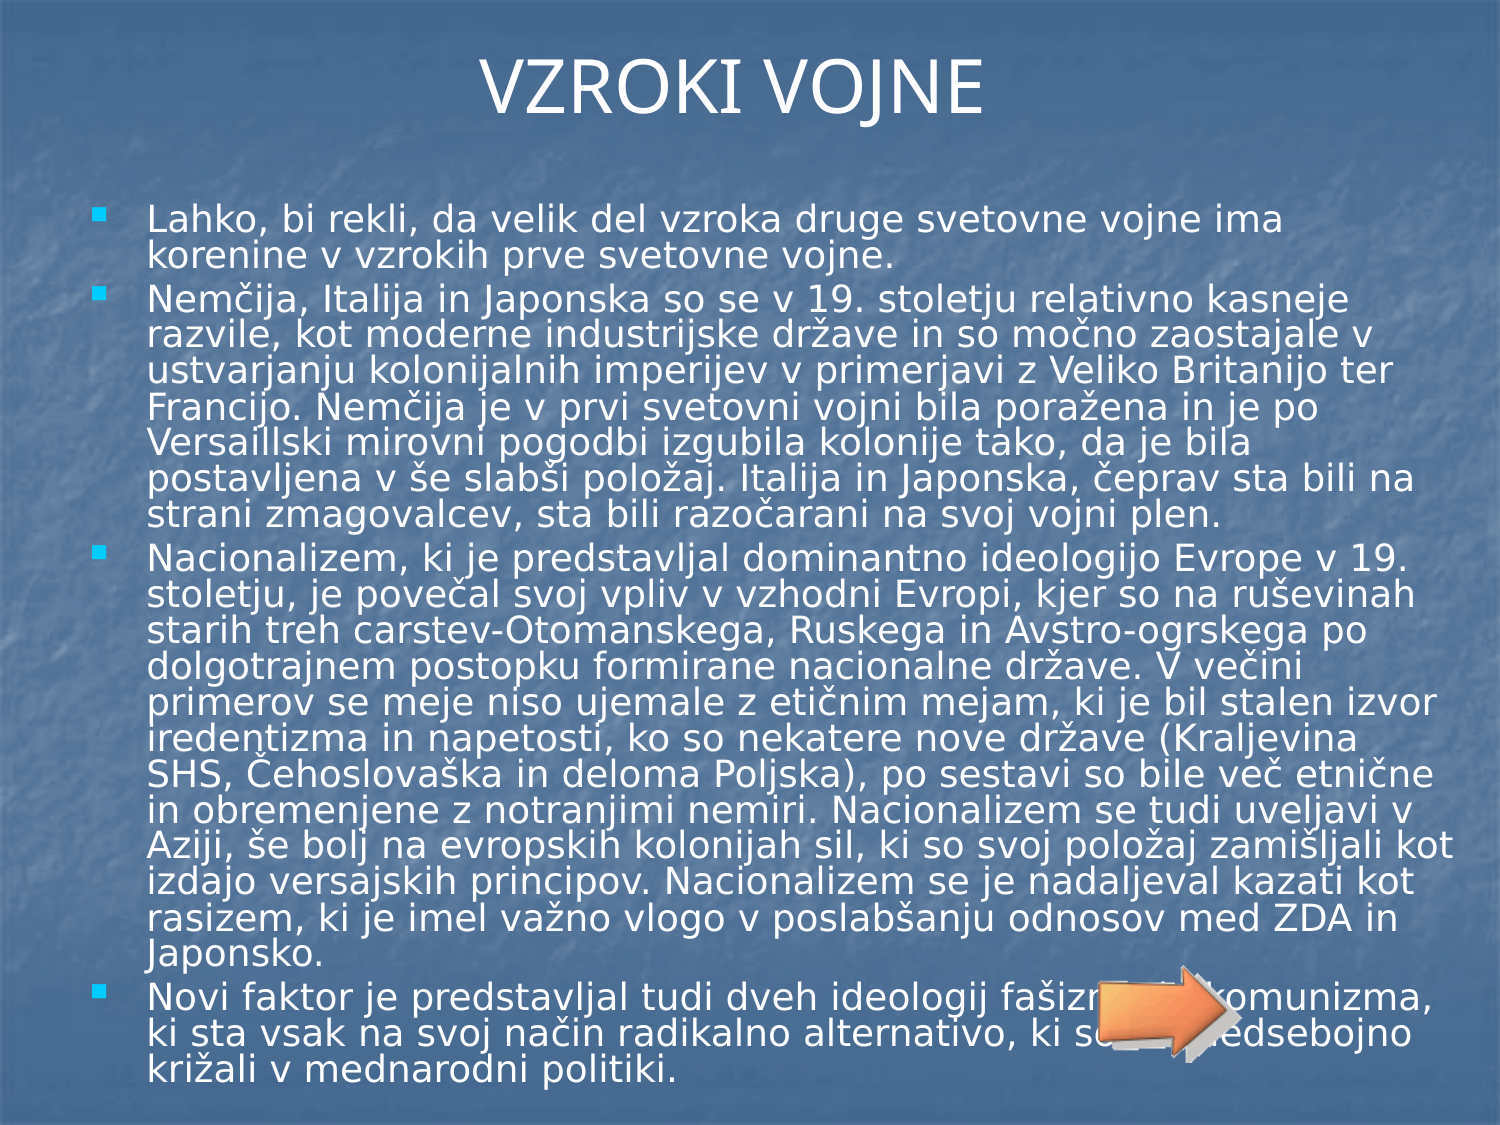

VZROKI VOJNE
# Lahko, bi rekli, da velik del vzroka druge svetovne vojne ima korenine v vzrokih prve svetovne vojne.
Nemčija, Italija in Japonska so se v 19. stoletju relativno kasneje razvile, kot moderne industrijske države in so močno zaostajale v ustvarjanju kolonijalnih imperijev v primerjavi z Veliko Britanijo ter Francijo. Nemčija je v prvi svetovni vojni bila poražena in je po Versaillski mirovni pogodbi izgubila kolonije tako, da je bila postavljena v še slabši položaj. Italija in Japonska, čeprav sta bili na strani zmagovalcev, sta bili razočarani na svoj vojni plen.
Nacionalizem, ki je predstavljal dominantno ideologijo Evrope v 19. stoletju, je povečal svoj vpliv v vzhodni Evropi, kjer so na ruševinah starih treh carstev-Otomanskega, Ruskega in Avstro-ogrskega po dolgotrajnem postopku formirane nacionalne države. V večini primerov se meje niso ujemale z etičnim mejam, ki je bil stalen izvor iredentizma in napetosti, ko so nekatere nove države (Kraljevina SHS, Čehoslovaška in deloma Poljska), po sestavi so bile več etnične in obremenjene z notranjimi nemiri. Nacionalizem se tudi uveljavi v Aziji, še bolj na evropskih kolonijah sil, ki so svoj položaj zamišljali kot izdajo versajskih principov. Nacionalizem se je nadaljeval kazati kot rasizem, ki je imel važno vlogo v poslabšanju odnosov med ZDA in Japonsko.
Novi faktor je predstavljal tudi dveh ideologij fašizma in komunizma, ki sta vsak na svoj način radikalno alternativo, ki so se medsebojno križali v mednarodni politiki.